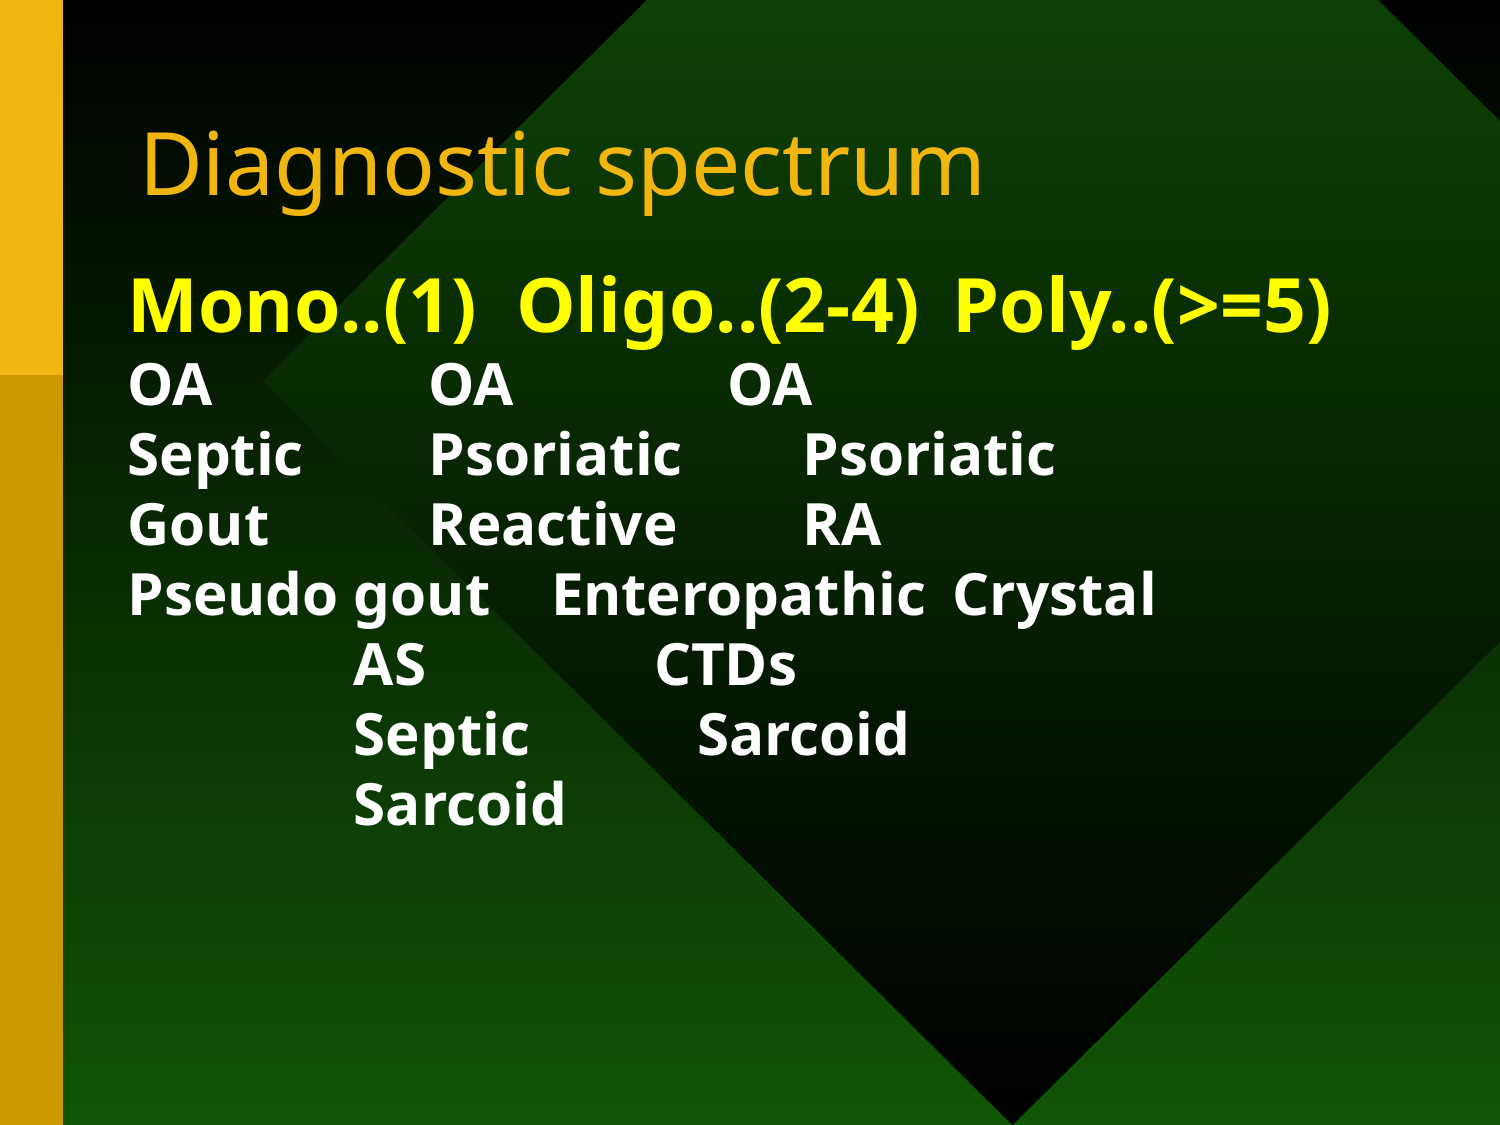

# Diagnostic spectrum
Mono..(1) Oligo..(2-4)	Poly..(>=5)
OA		 OA			OA
Septic 	 Psoriatic		Psoriatic
Gout 	 Reactive		RA
Pseudo gout Enteropathic	Crystal
		 AS CTDs
		 Septic Sarcoid
		 Sarcoid